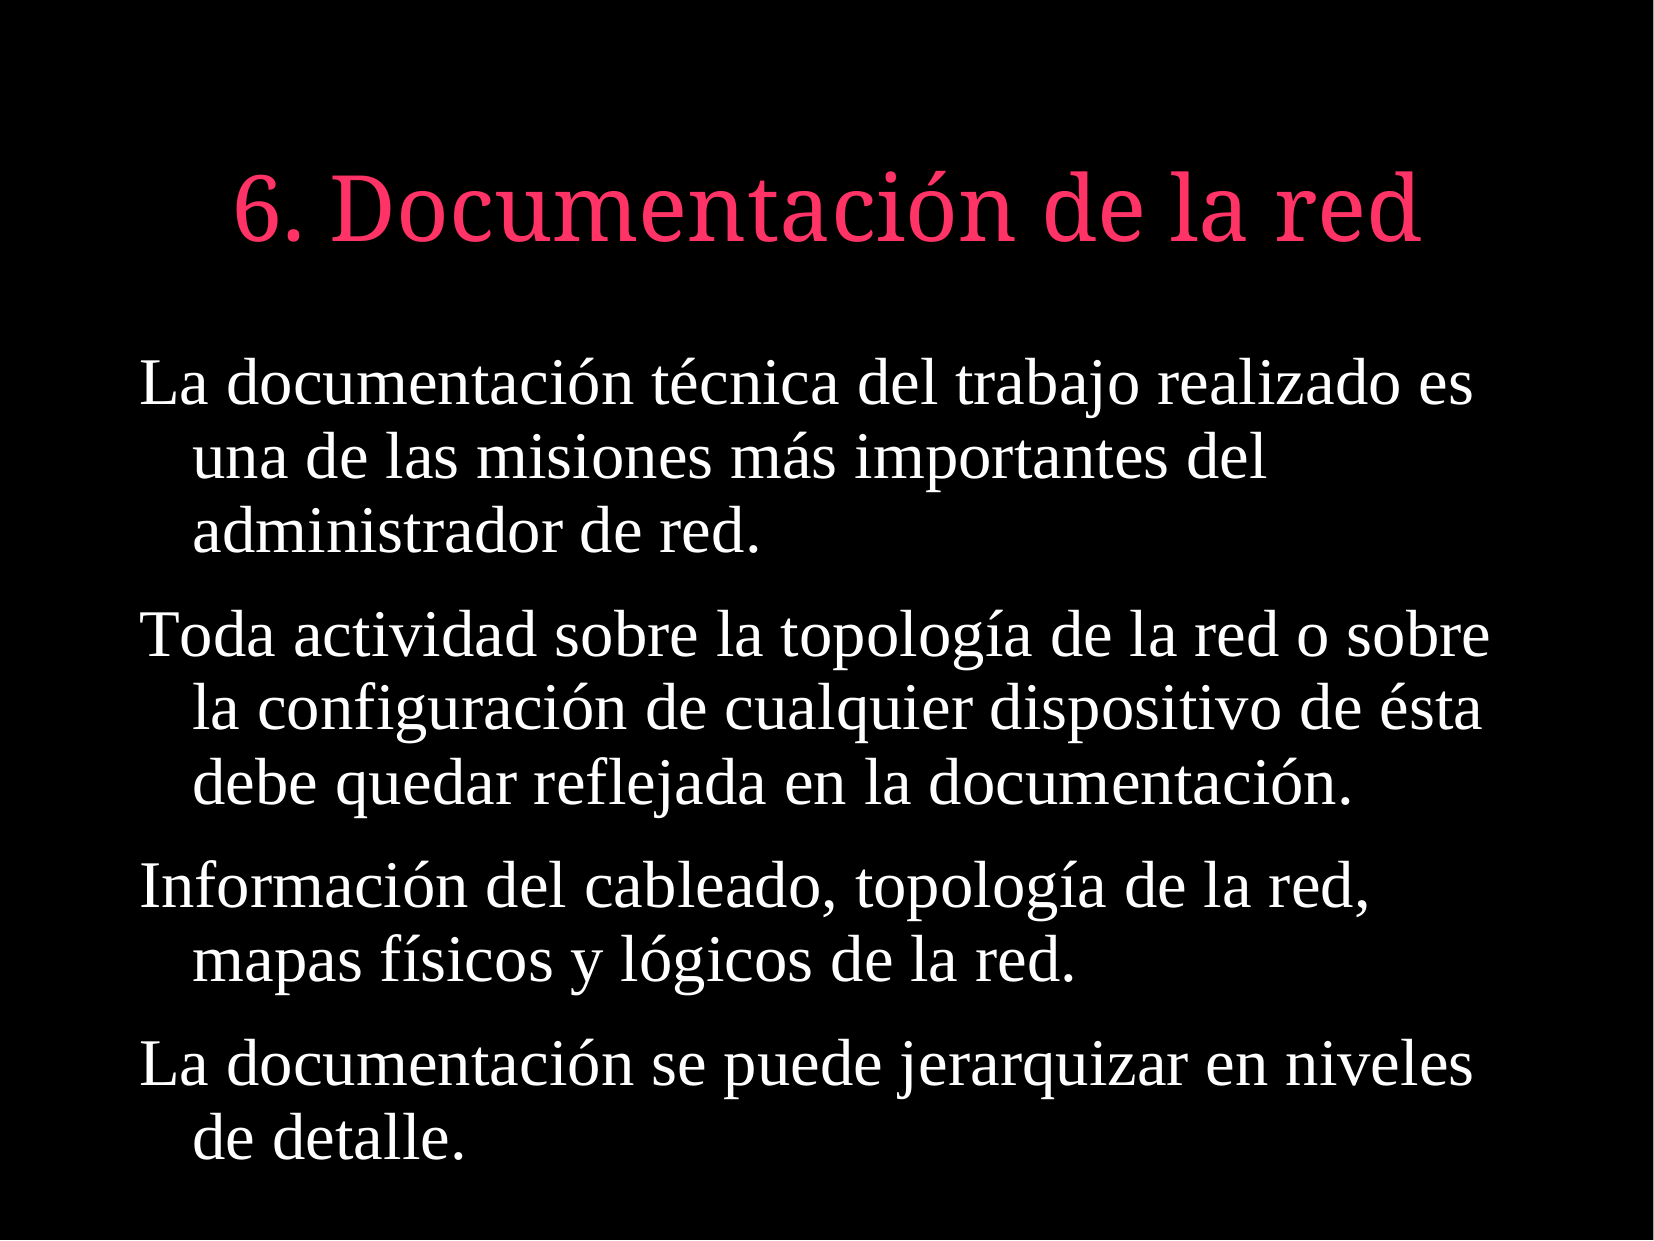

# 6. Documentación de la red
La documentación técnica del trabajo realizado es una de las misiones más importantes del administrador de red.
Toda actividad sobre la topología de la red o sobre la configuración de cualquier dispositivo de ésta debe quedar reflejada en la documentación.
Información del cableado, topología de la red, mapas físicos y lógicos de la red.
La documentación se puede jerarquizar en niveles de detalle.